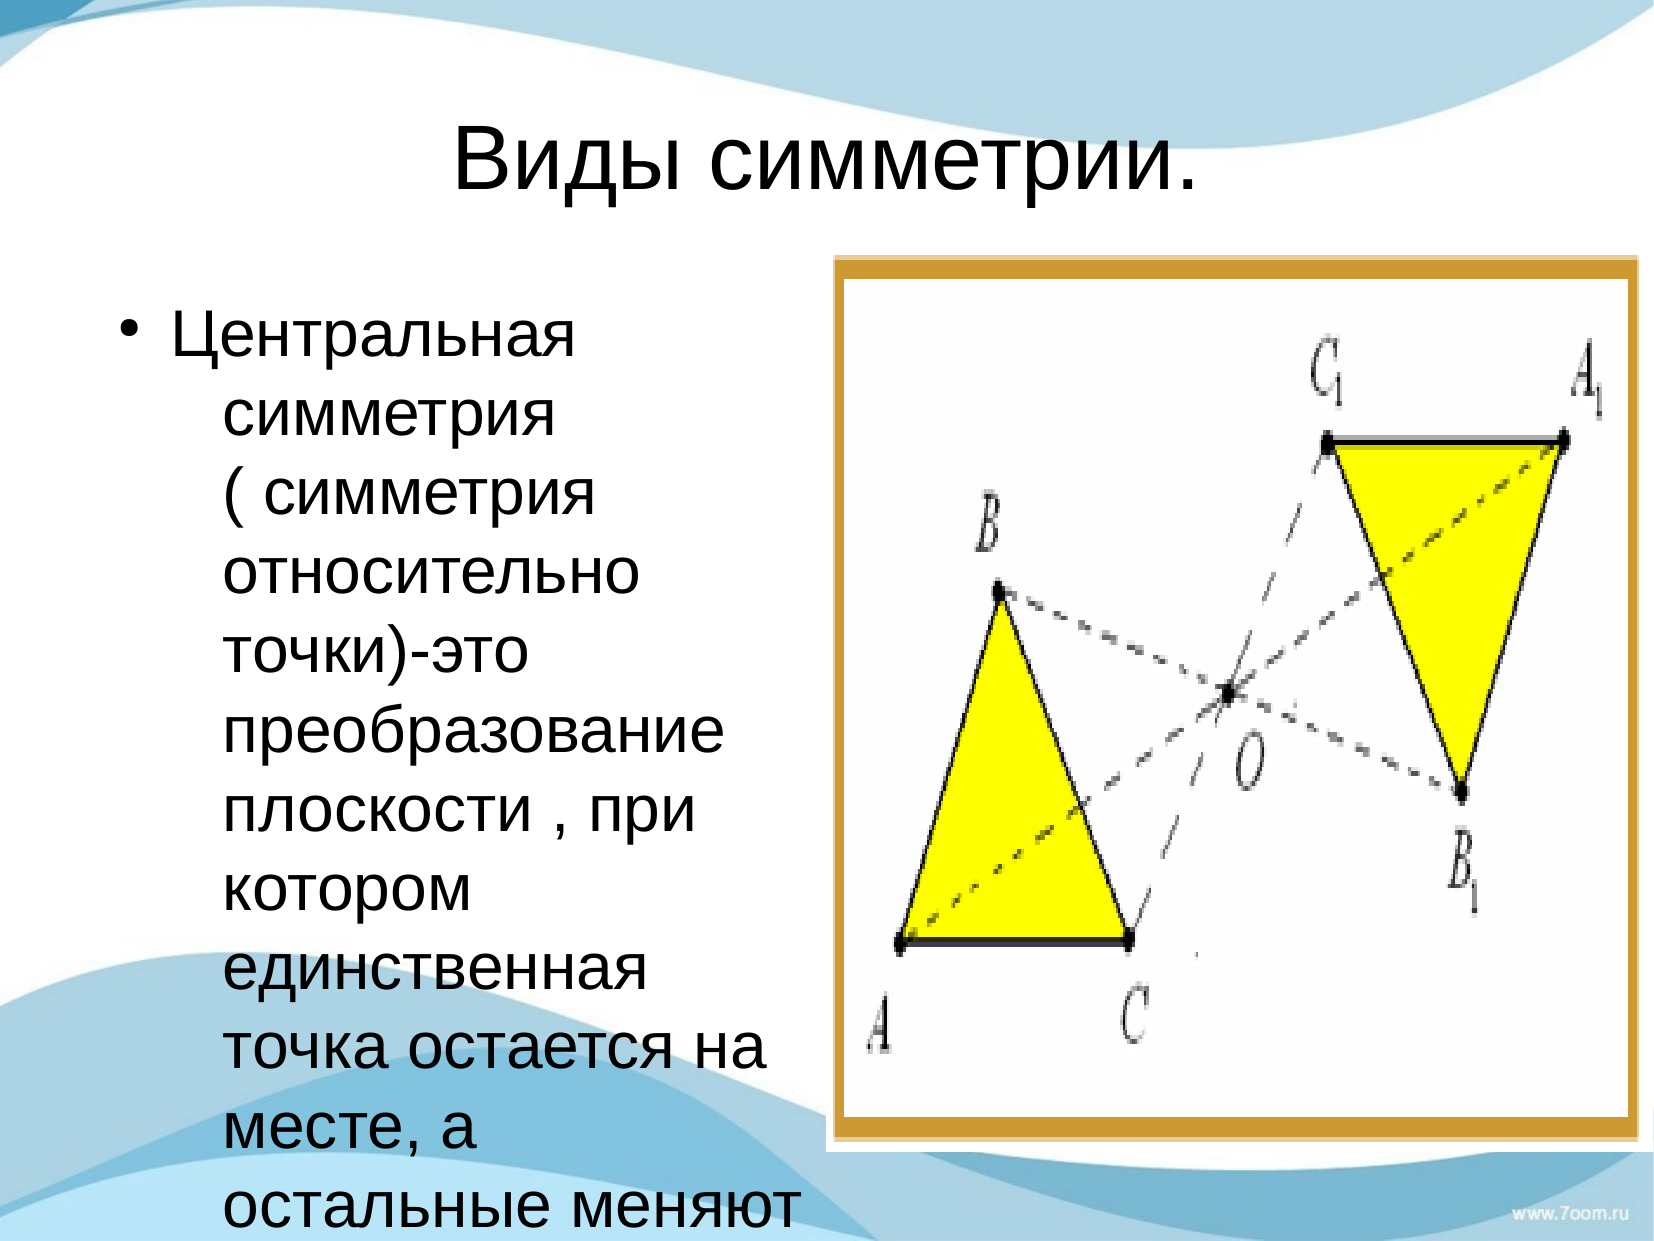

# Виды симметрии.
Центральная симметрия ( симметрия относительно точки)-это преобразование плоскости , при котором единственная точка остается на месте, а остальные меняют свое положение